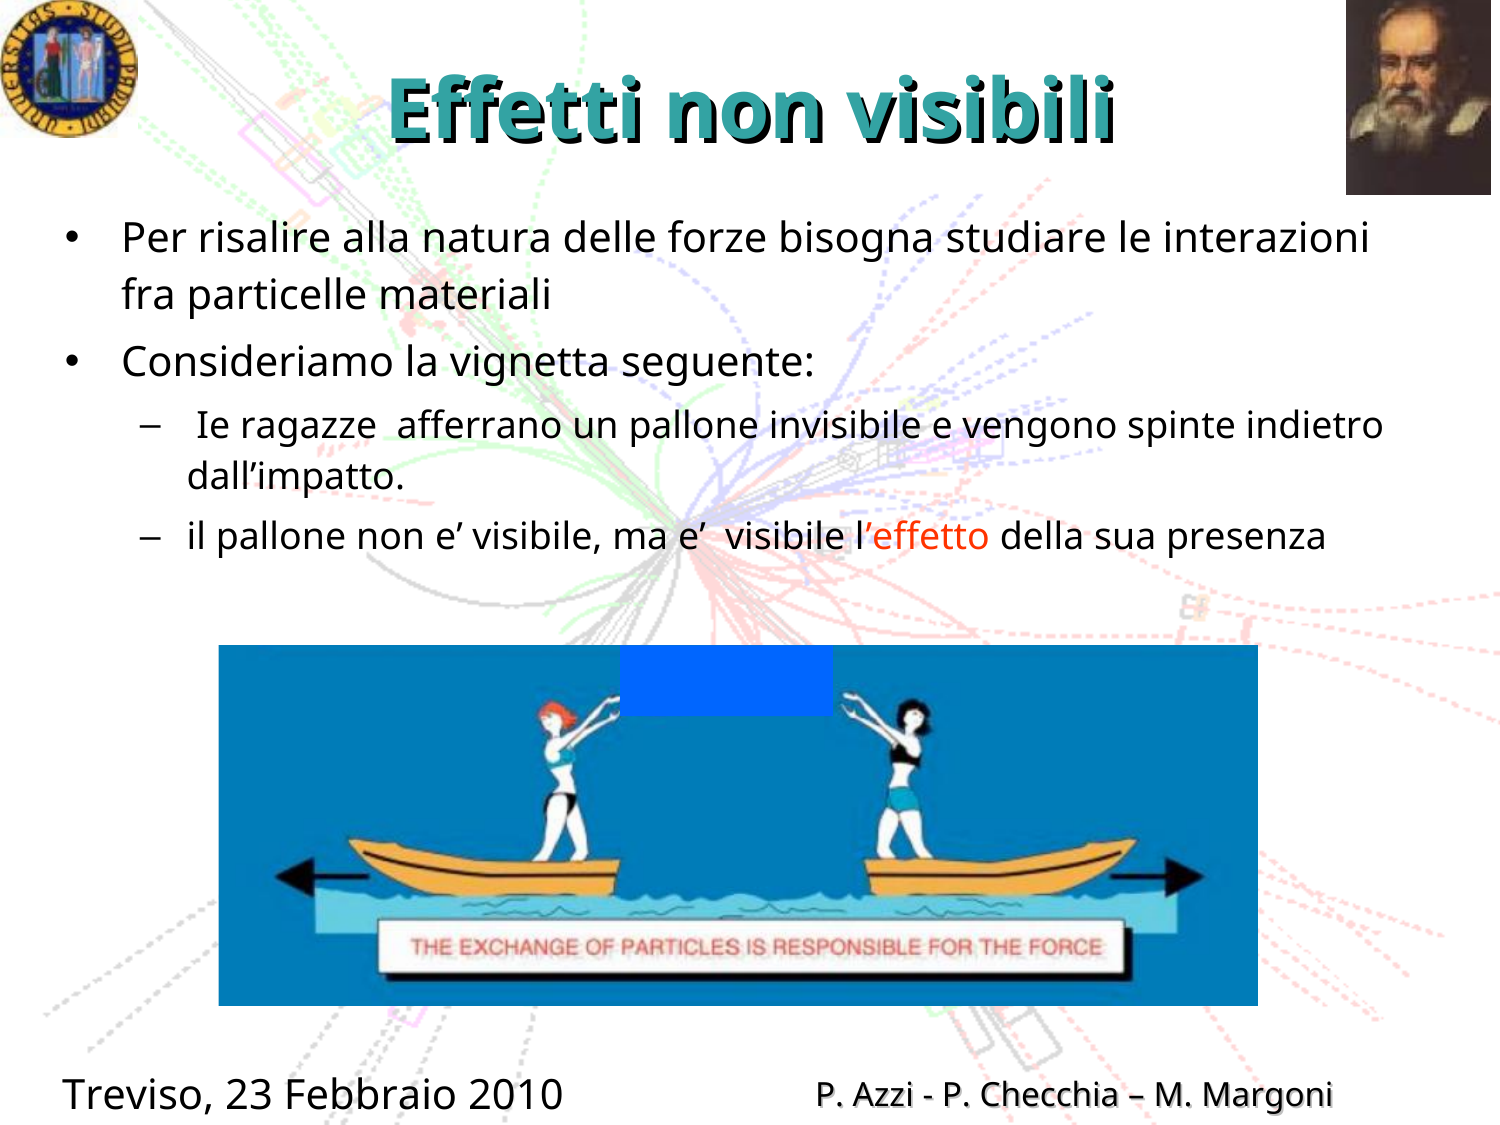

# Effetti non visibili
Per risalire alla natura delle forze bisogna studiare le interazioni fra particelle materiali
Consideriamo la vignetta seguente:
 Ie ragazze afferrano un pallone invisibile e vengono spinte indietro dall’impatto.
il pallone non e’ visibile, ma e’ visibile l’effetto della sua presenza